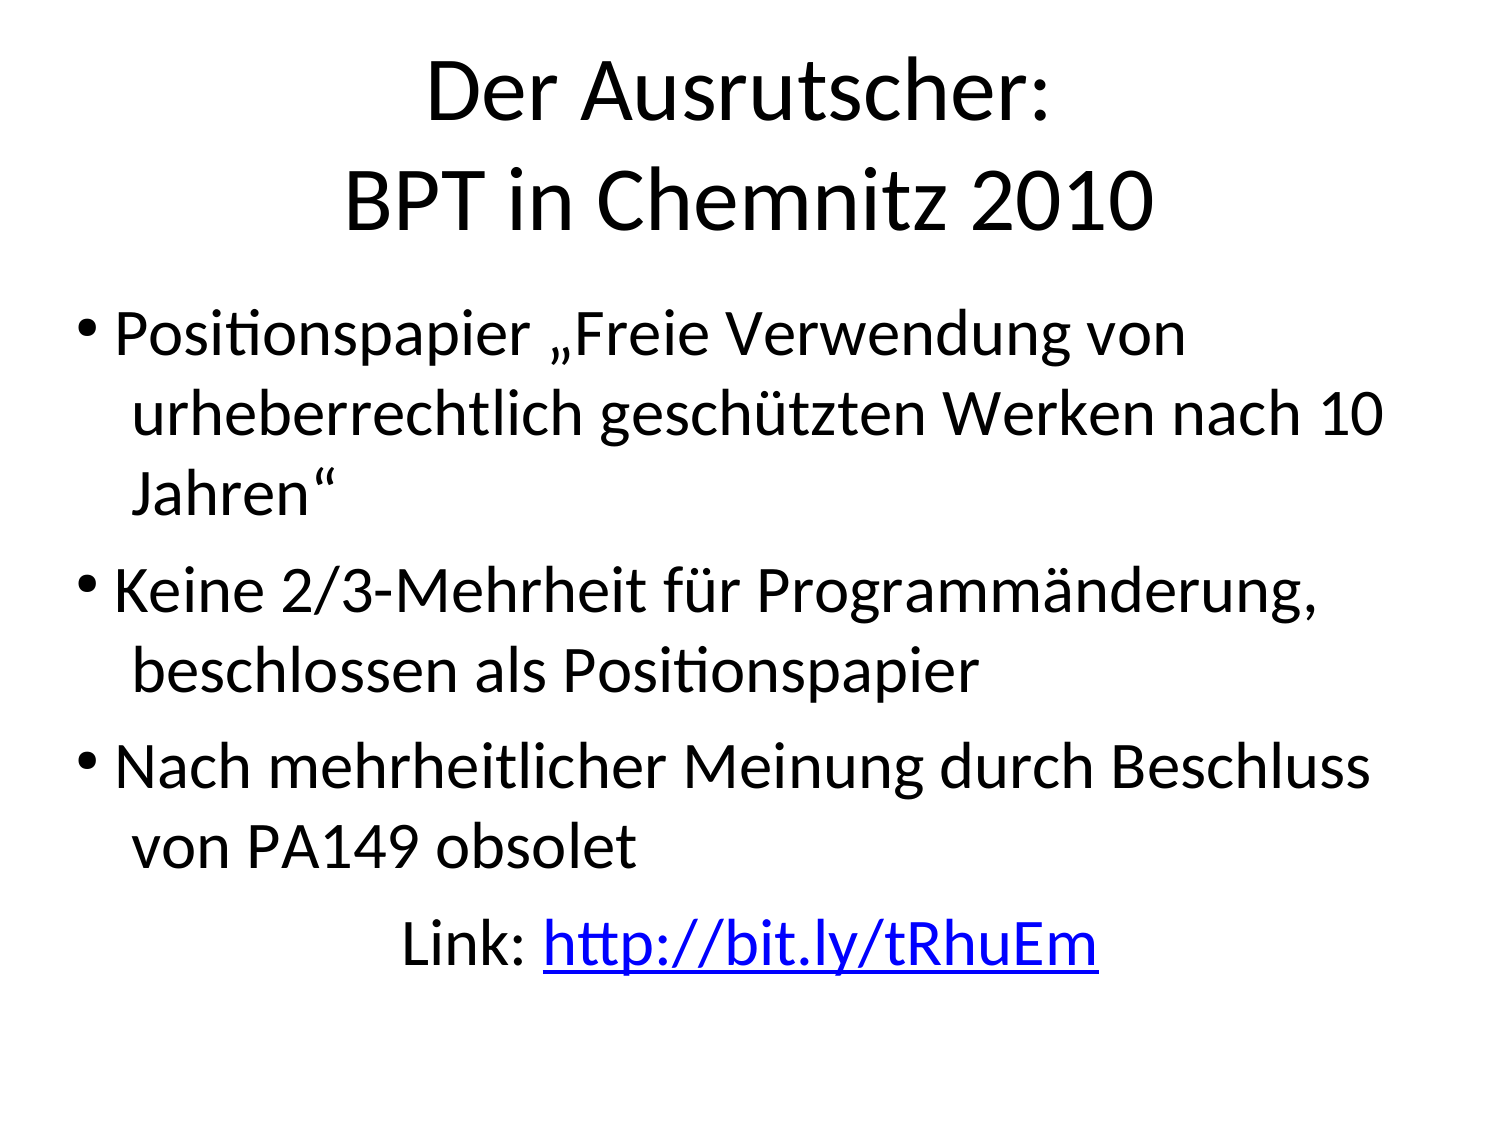

# Der Ausrutscher: BPT in Chemnitz 2010
 Positionspapier „Freie Verwendung von urheberrechtlich geschützten Werken nach 10 Jahren“
 Keine 2/3-Mehrheit für Programmänderung, beschlossen als Positionspapier
 Nach mehrheitlicher Meinung durch Beschluss von PA149 obsolet
Link: http://bit.ly/tRhuEm